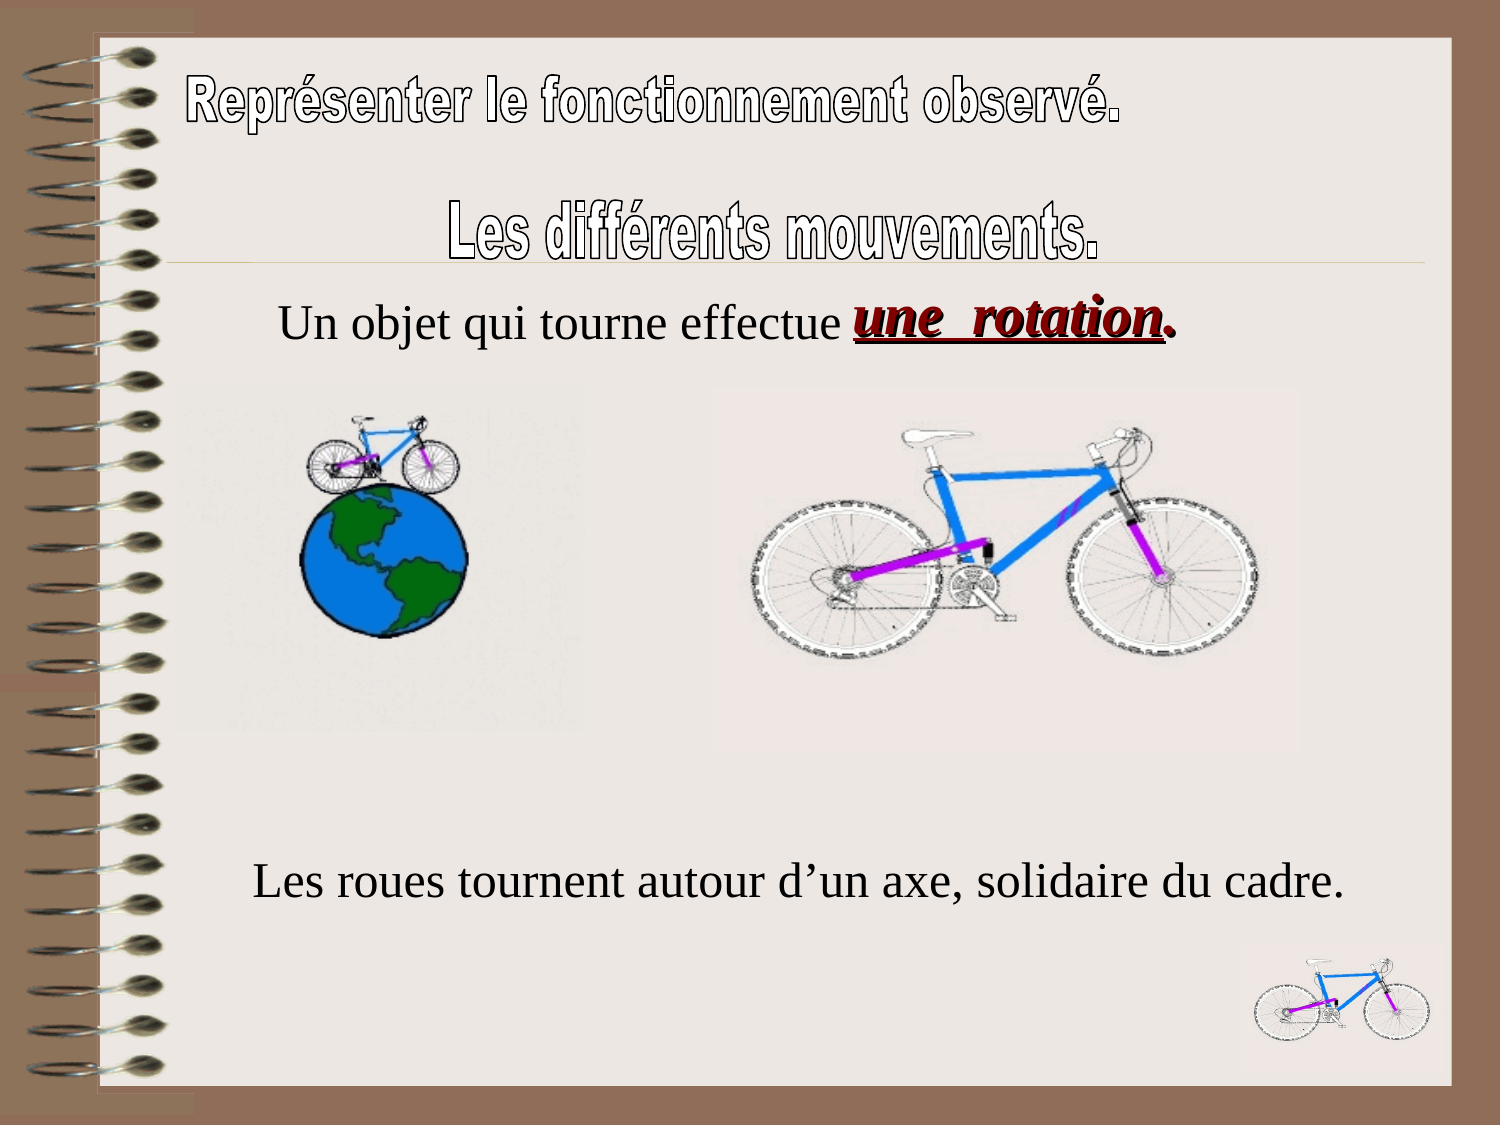

une rotation.
Un objet qui tourne effectue
Les roues tournent autour d’un axe, solidaire du cadre.